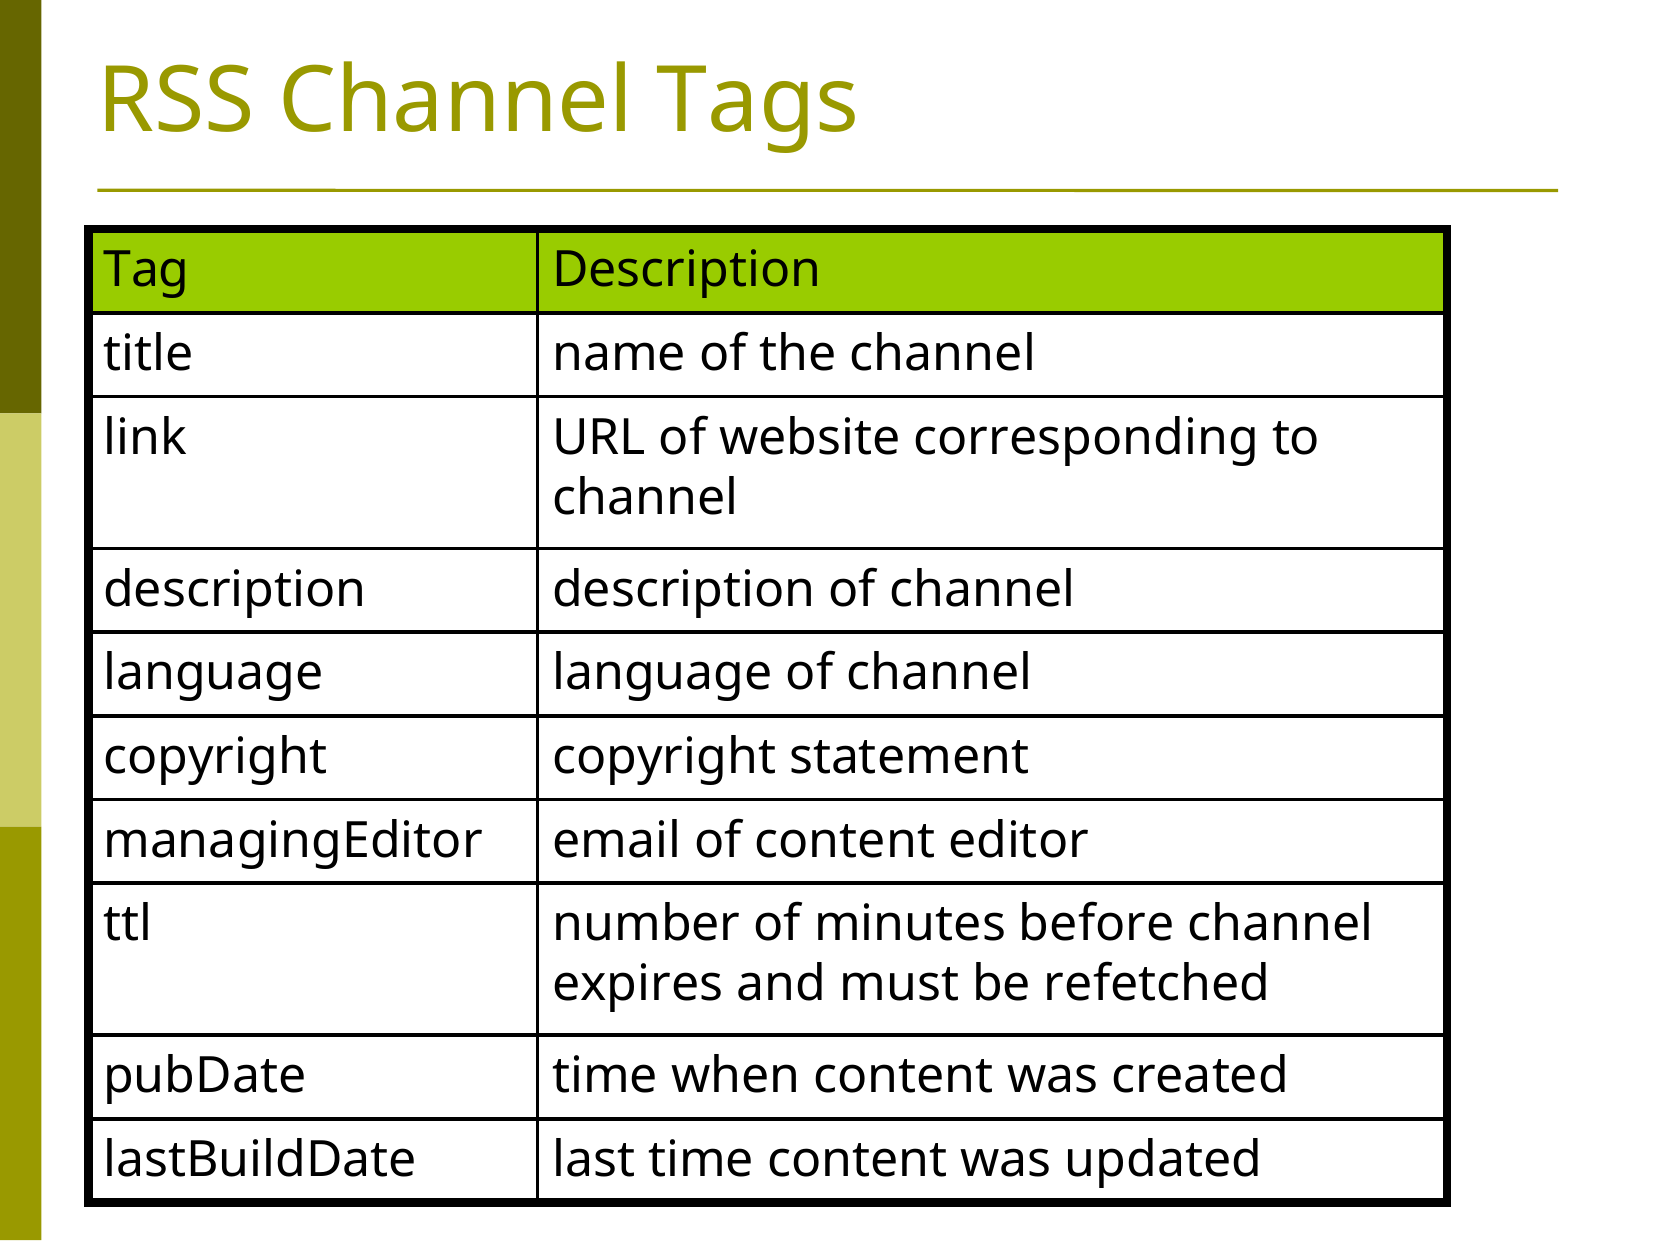

# RSS Channel Tags
| Tag | Description |
| --- | --- |
| title | name of the channel |
| link | URL of website corresponding to channel |
| description | description of channel |
| language | language of channel |
| copyright | copyright statement |
| managingEditor | email of content editor |
| ttl | number of minutes before channel expires and must be refetched |
| pubDate | time when content was created |
| lastBuildDate | last time content was updated |